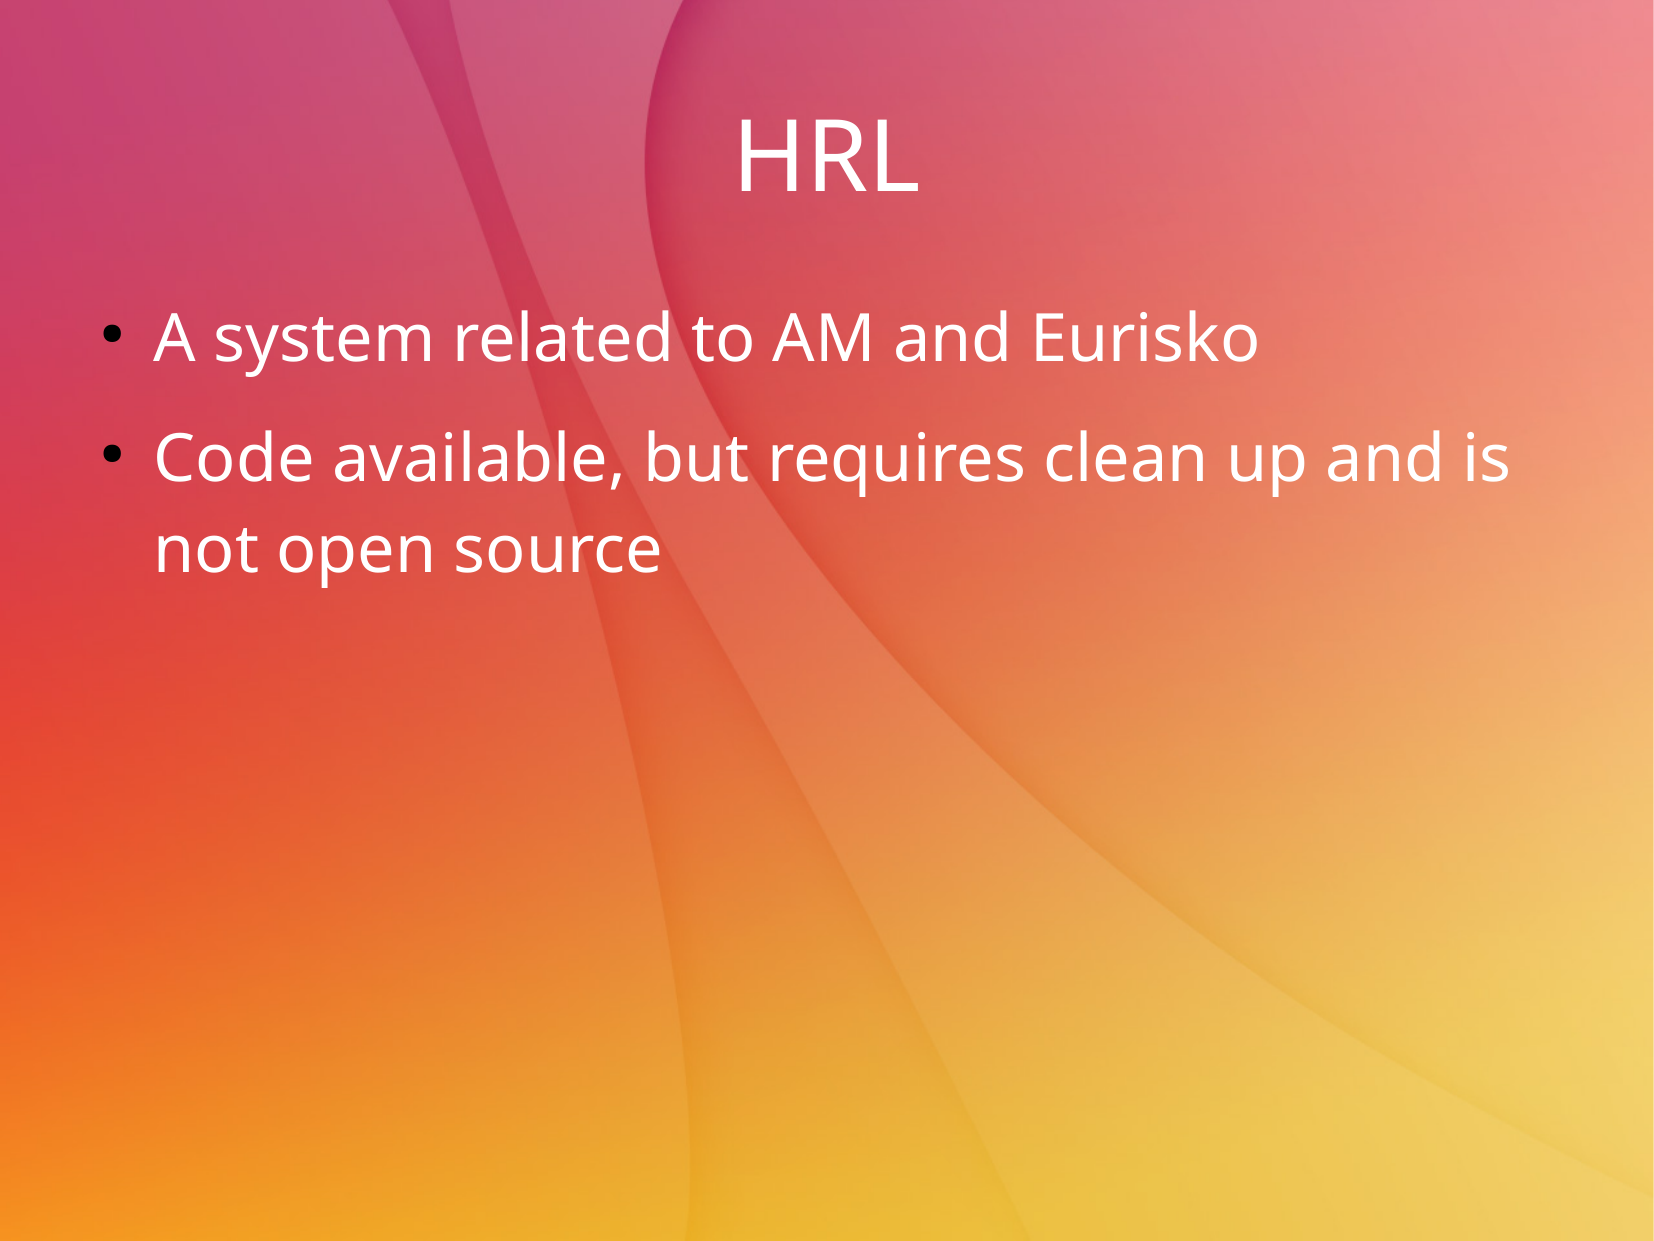

# HRL
A system related to AM and Eurisko
Code available, but requires clean up and is not open source